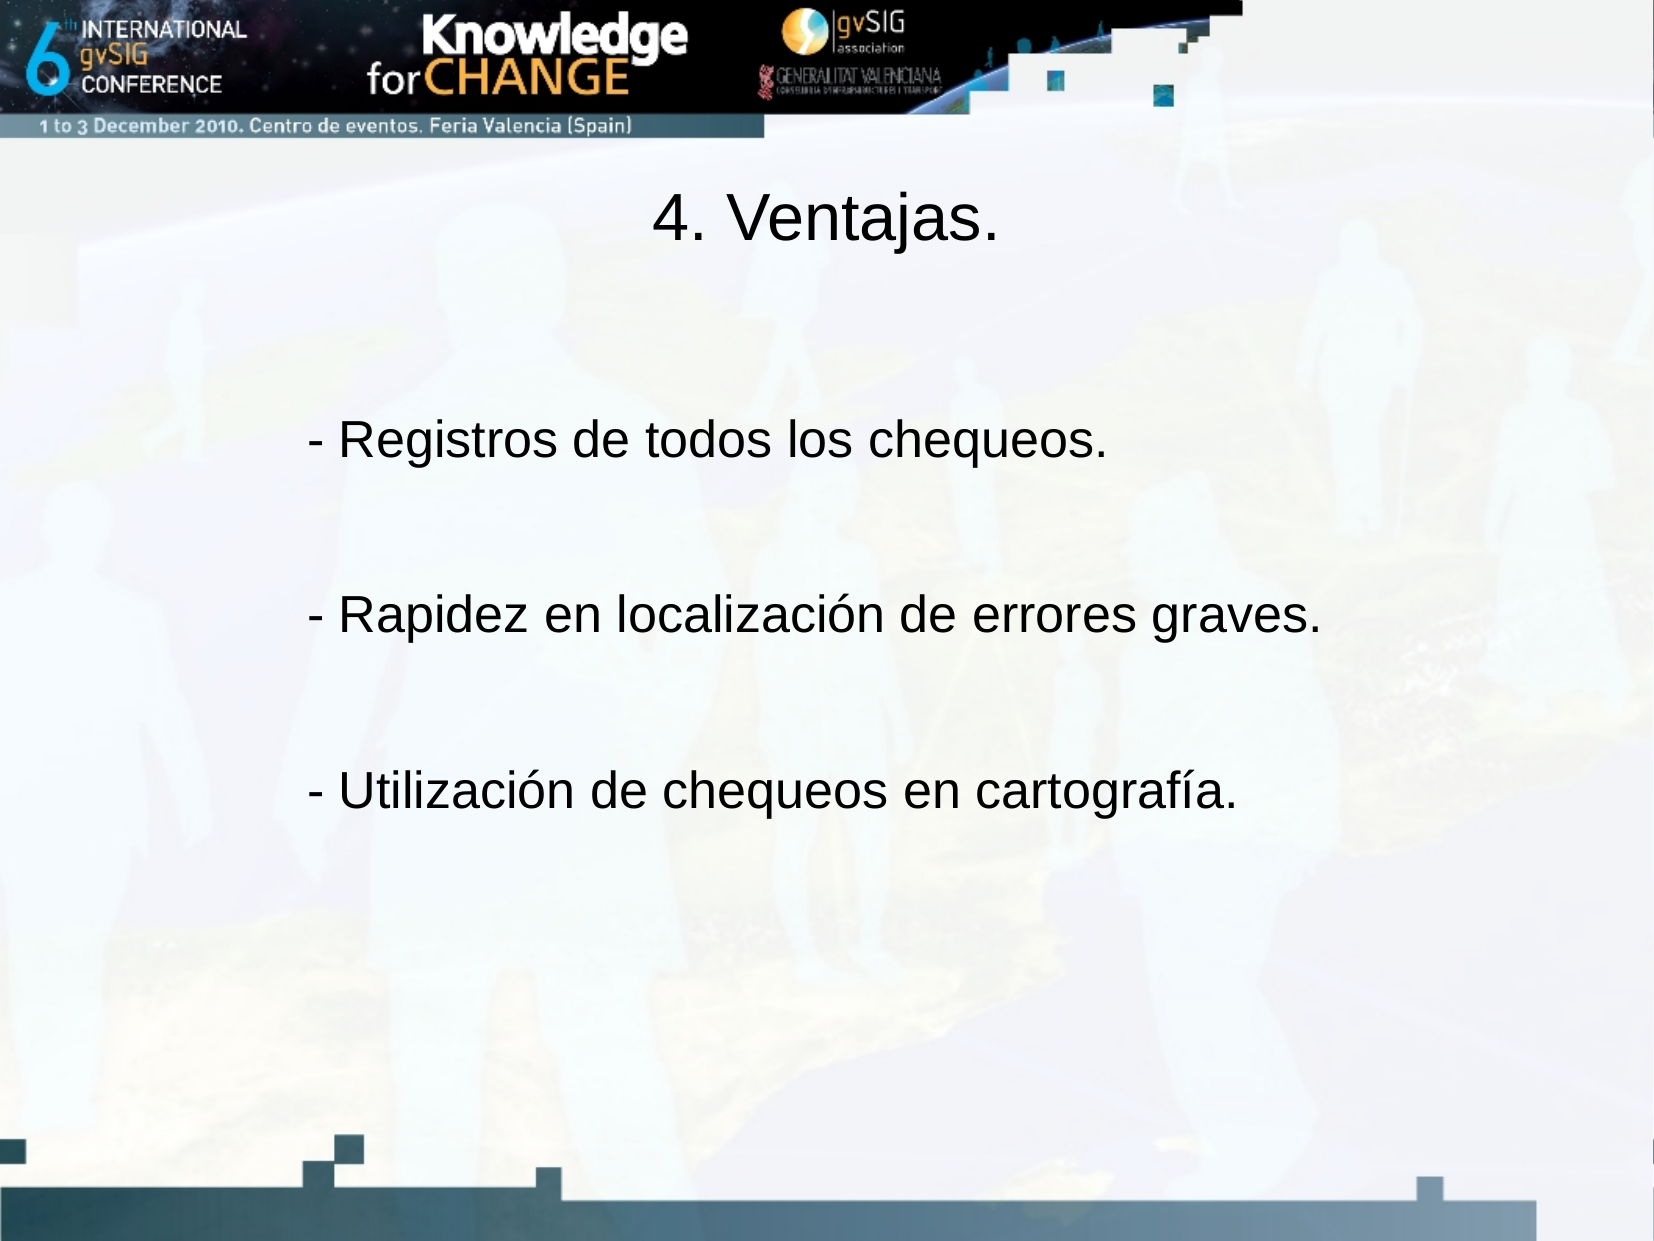

# 4. Ventajas.
- Registros de todos los chequeos.
- Rapidez en localización de errores graves.
- Utilización de chequeos en cartografía.